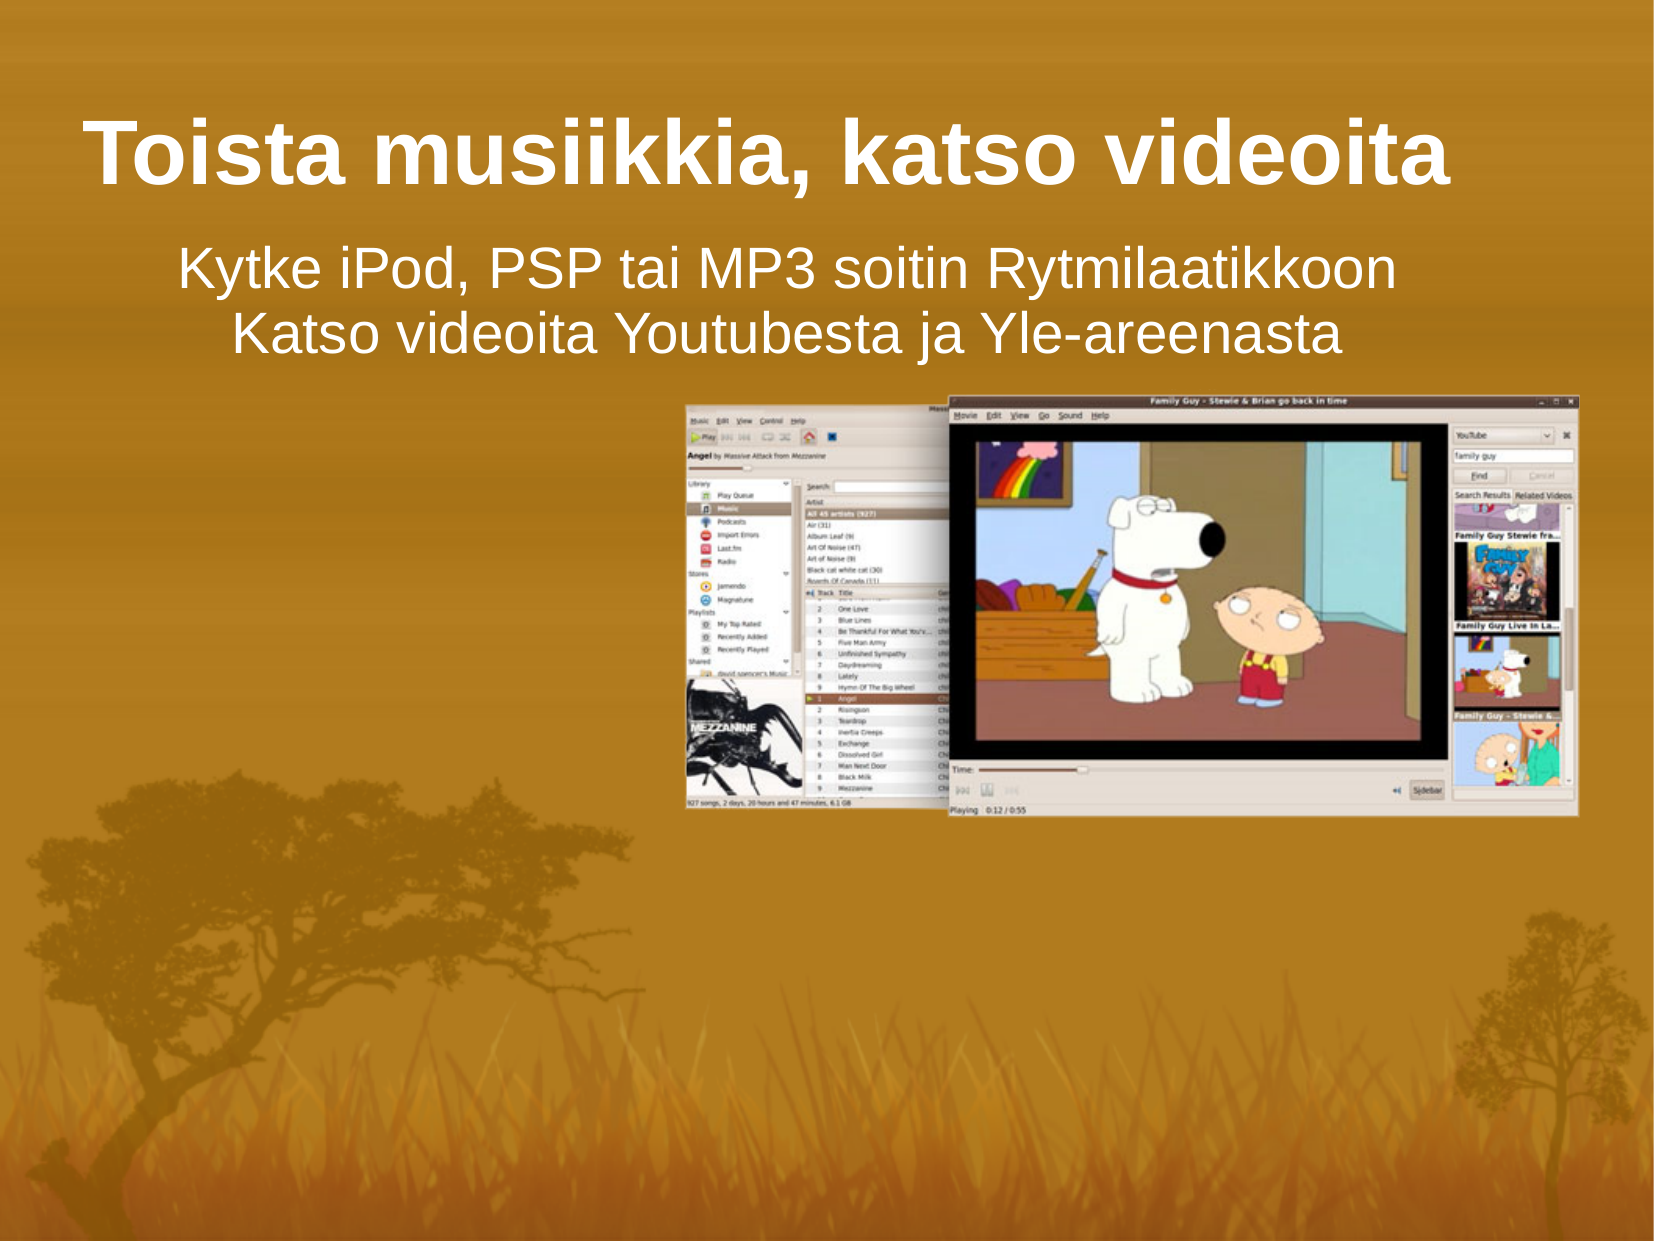

# Toista musiikkia, katso videoita
Kytke iPod, PSP tai MP3 soitin Rytmilaatikkoon
Katso videoita Youtubesta ja Yle-areenasta